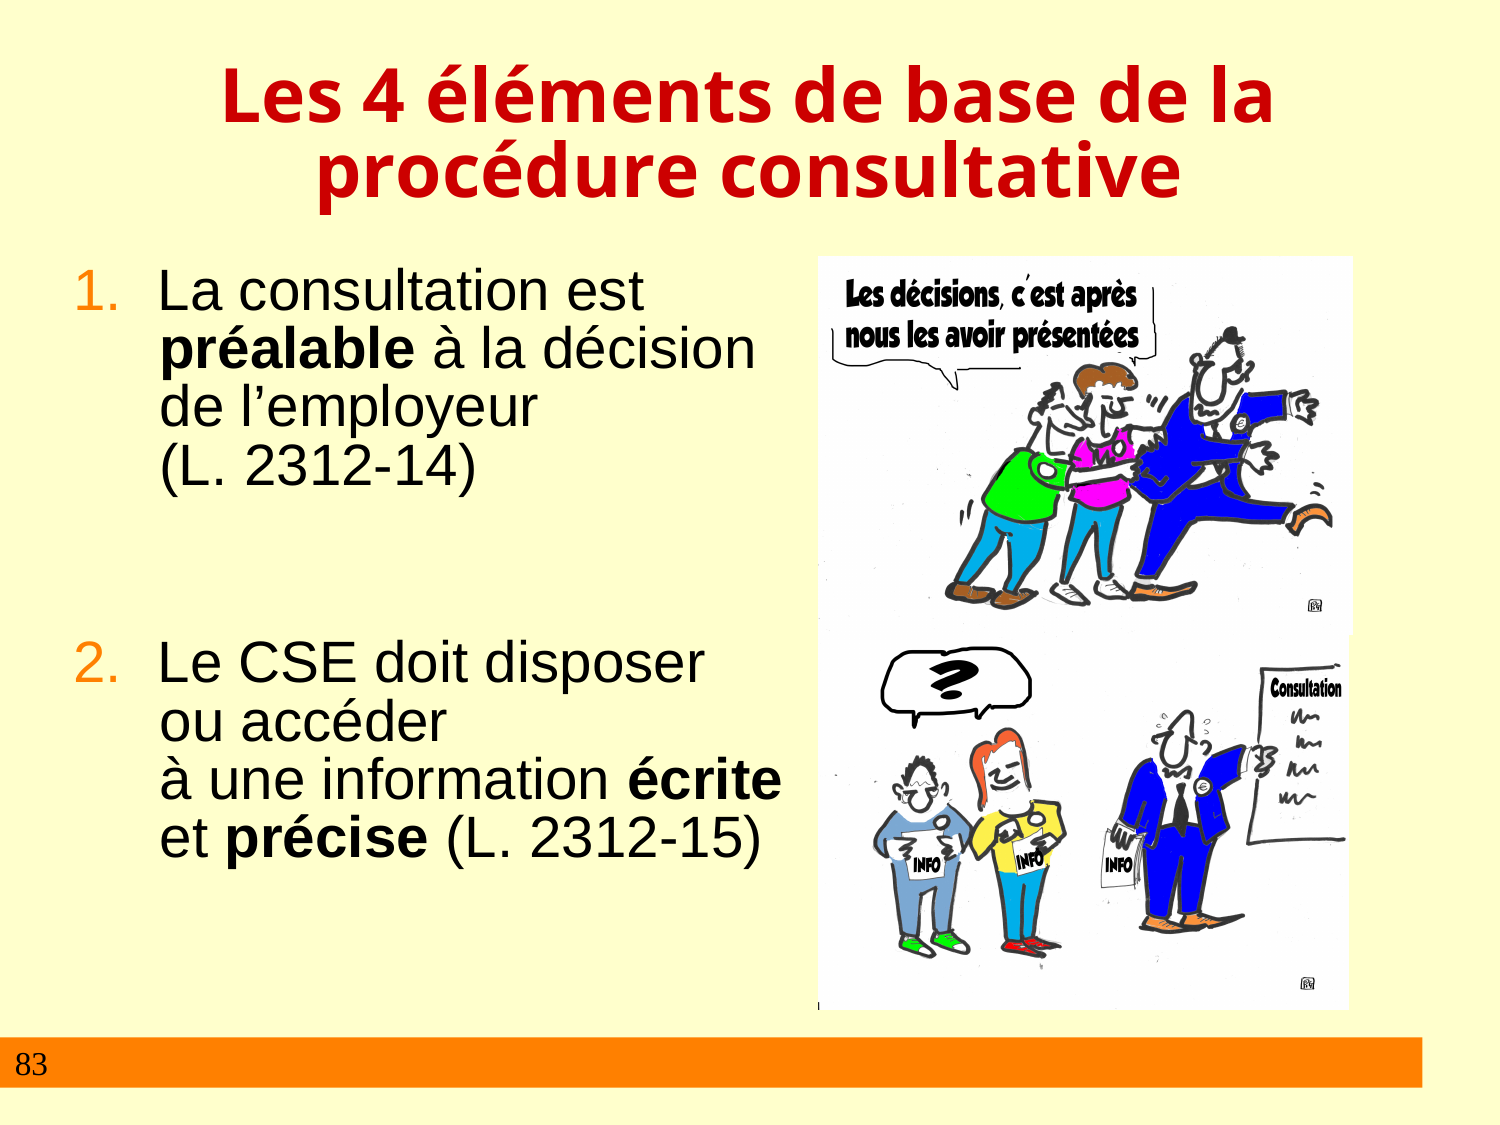

# Les 4 éléments de base de la procédure consultative
La consultation est
préalable à la décision
de l’employeur
(L. 2312-14)
Le CSE doit disposer
ou accéder
à une information écrite
et précise (L. 2312-15)